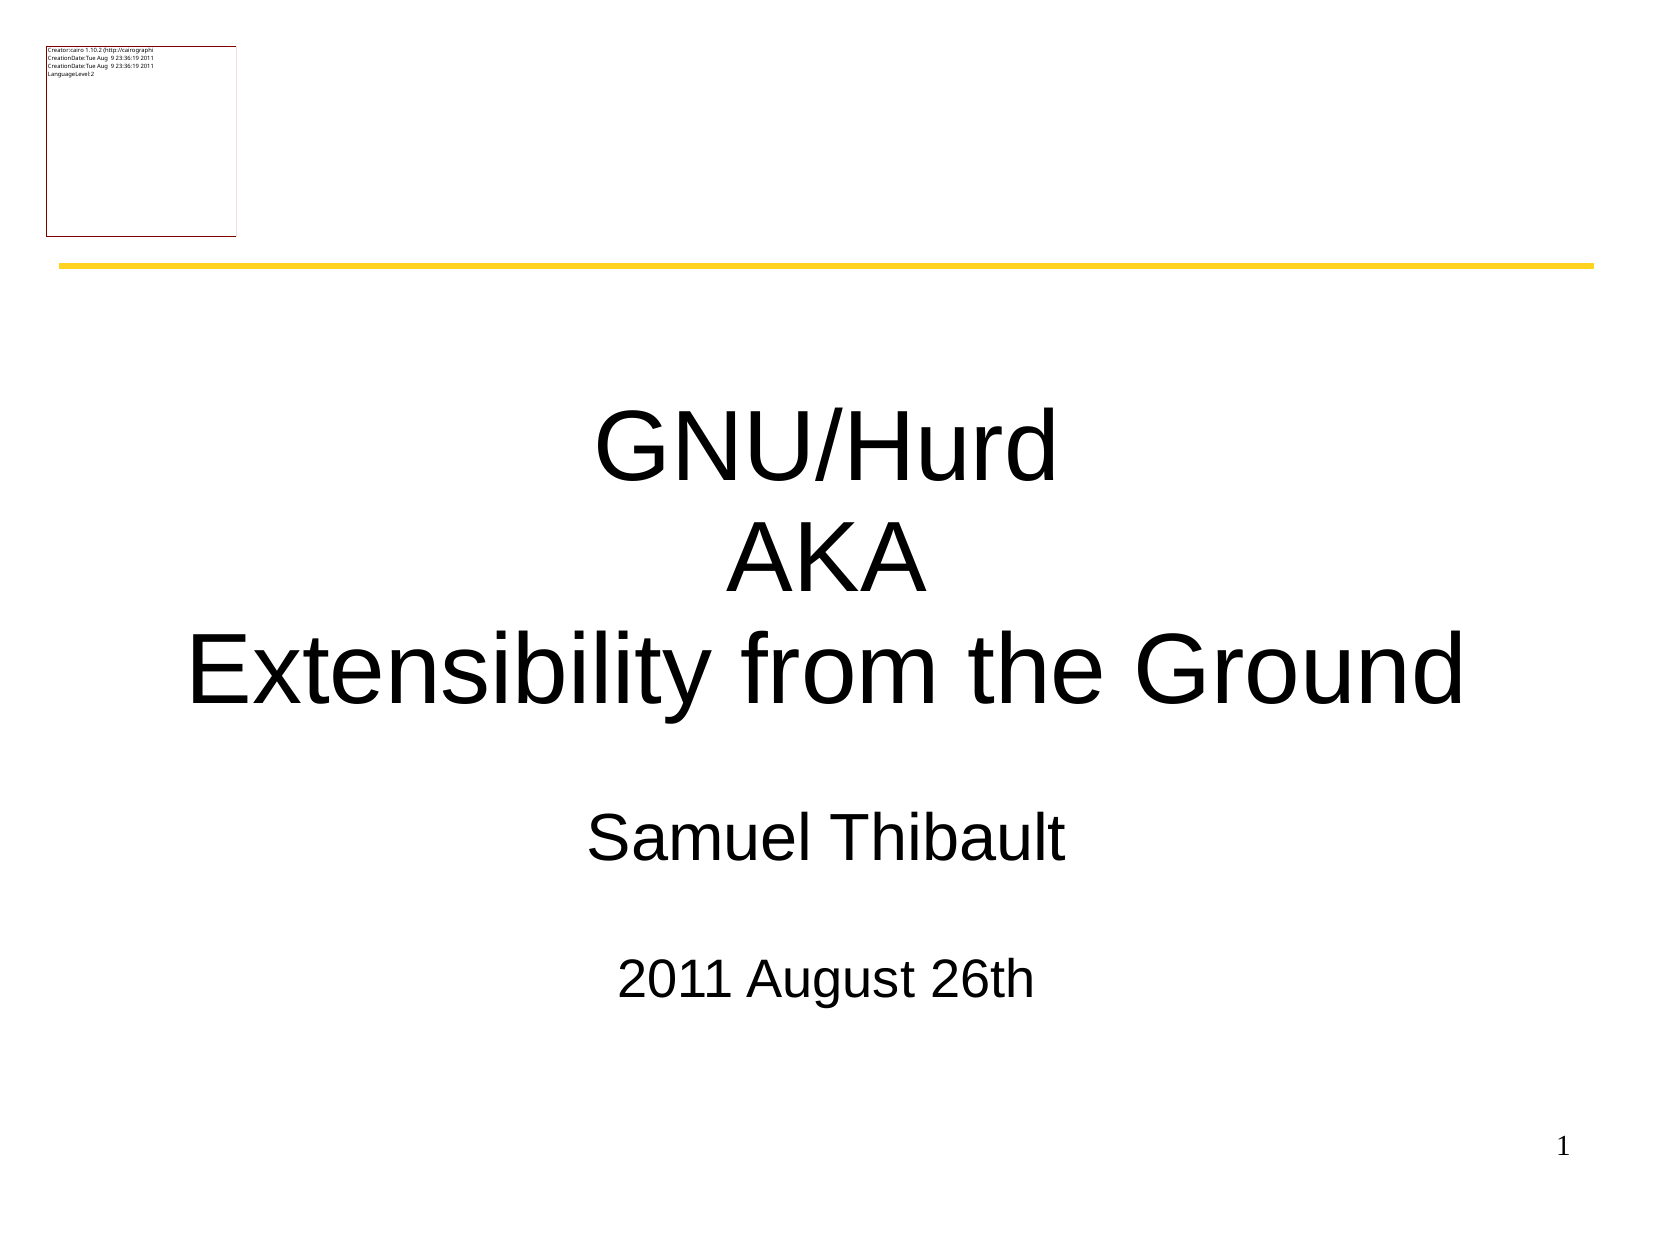

# GNU/Hurd
AKA
Extensibility from the Ground
Samuel Thibault
2011 August 26th
1